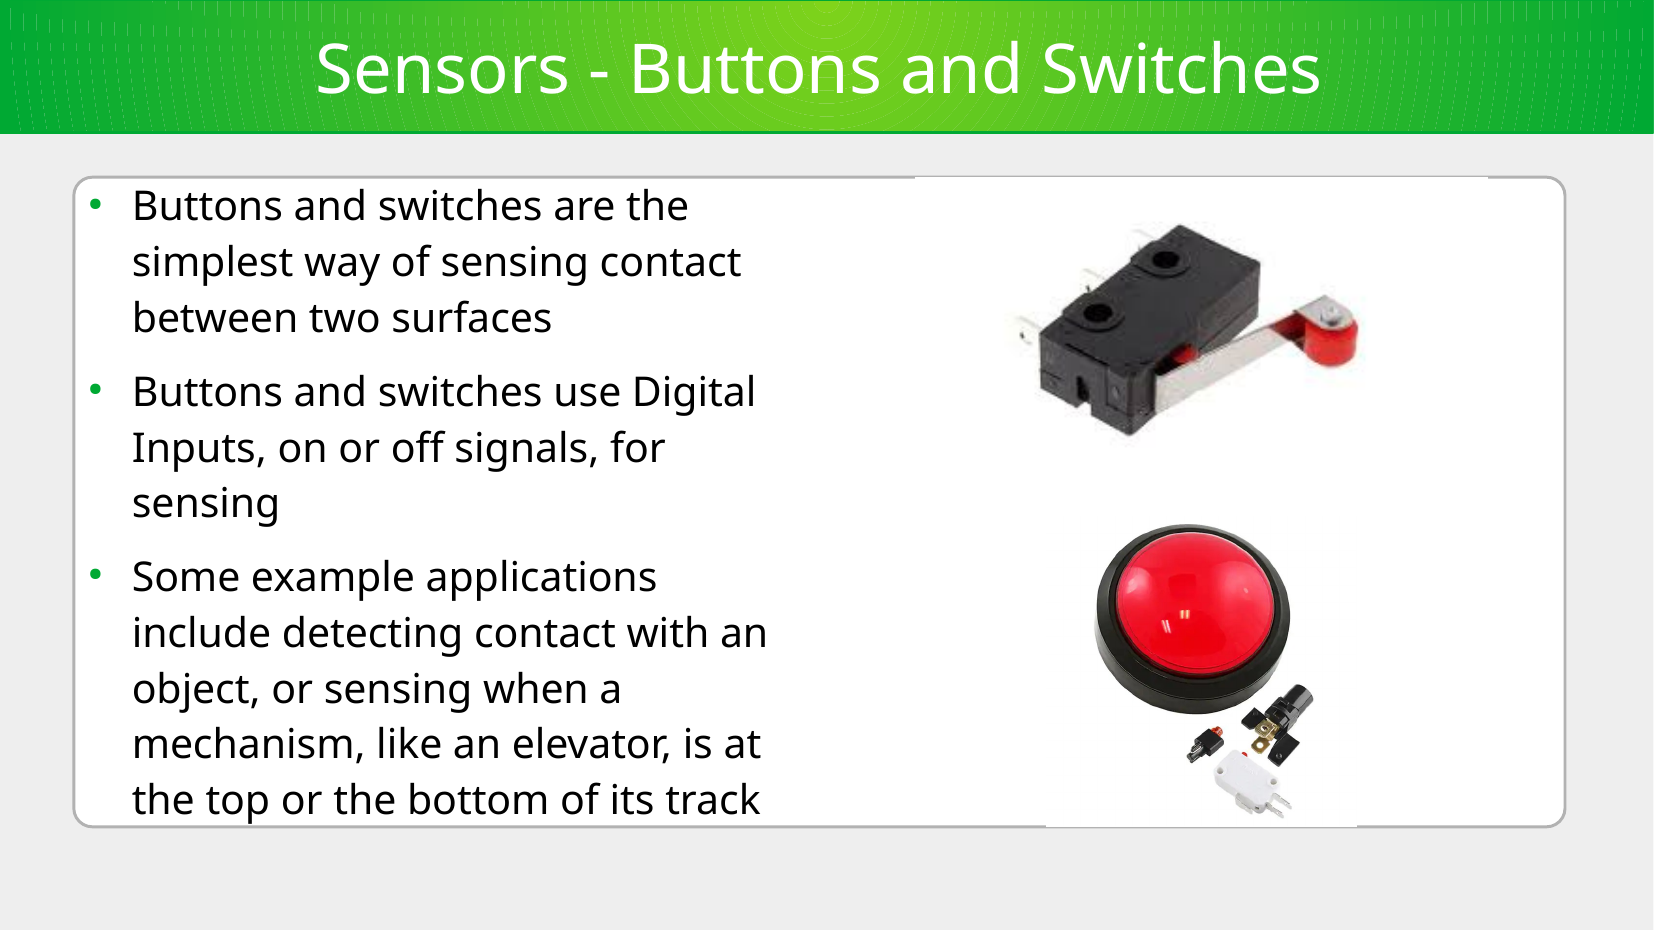

# Sensors - Buttons and Switches
Buttons and switches are the simplest way of sensing contact between two surfaces
Buttons and switches use Digital Inputs, on or off signals, for sensing
Some example applications include detecting contact with an object, or sensing when a mechanism, like an elevator, is at the top or the bottom of its track